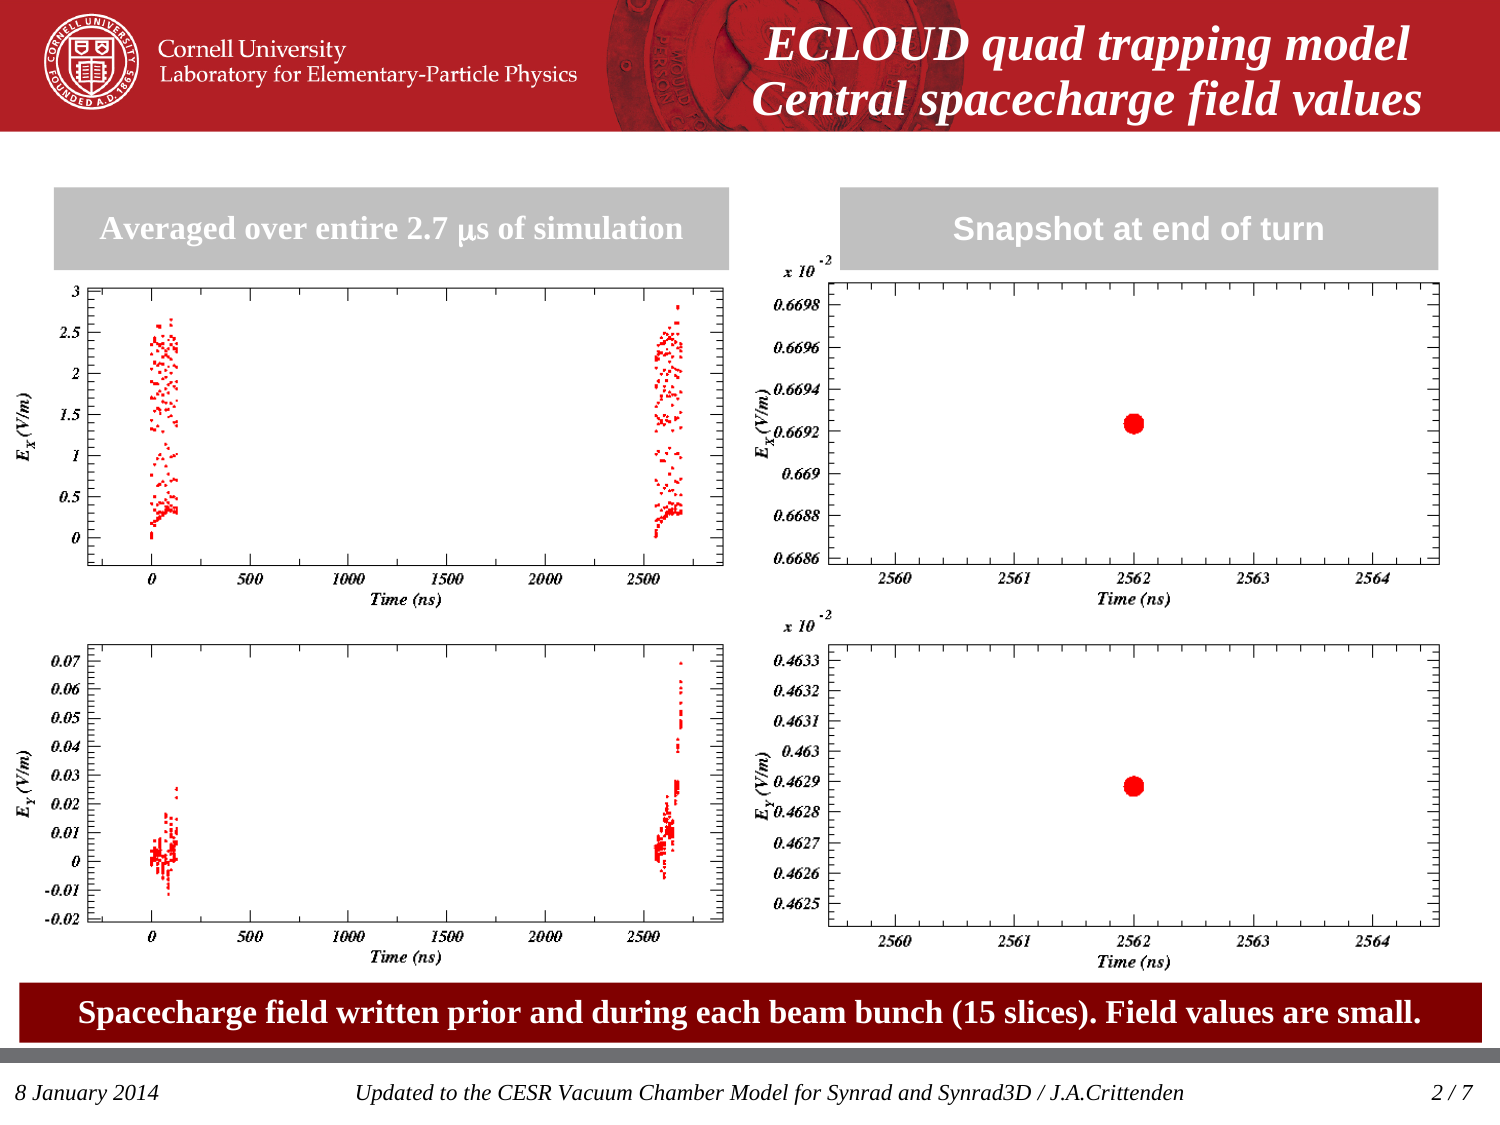

# ECLOUD quad trapping model Central spacecharge field values
Averaged over entire 2.7 ms of simulation
Snapshot at end of turn
Spacecharge field written prior and during each beam bunch (15 slices). Field values are small.